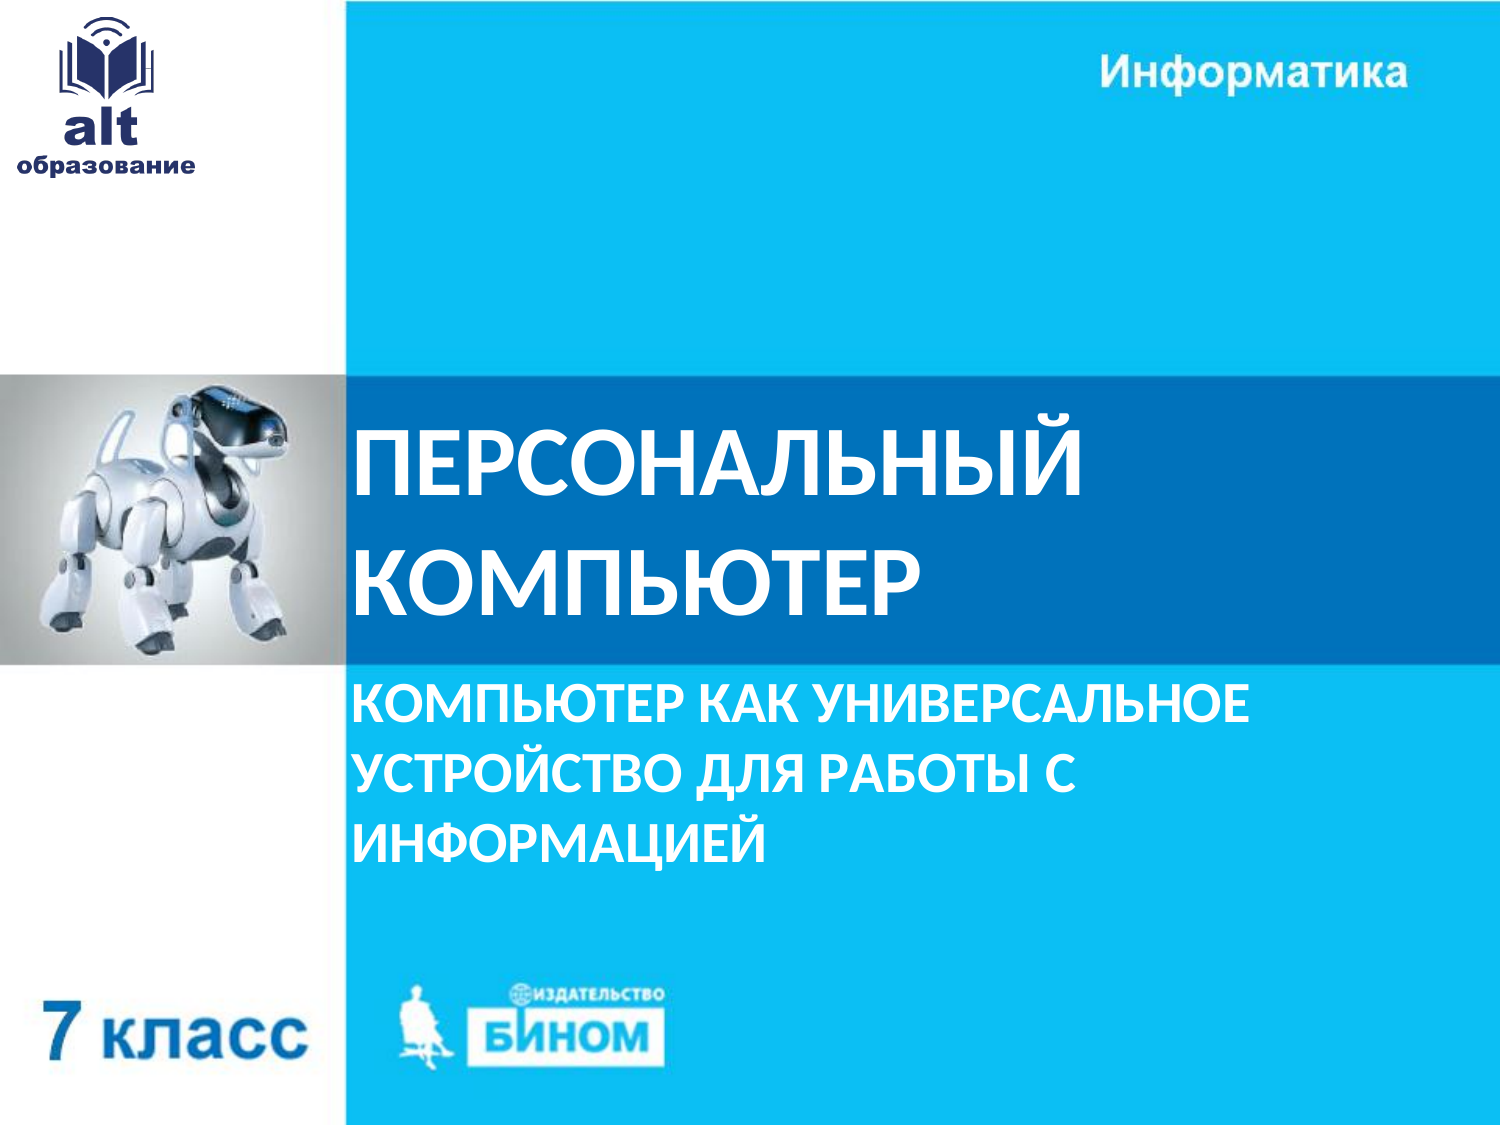

ПЕРСОНАЛЬНЫЙ КОМПЬЮТЕР
КОМПЬЮТЕР КАК УНИВЕРСАЛЬНОЕ УСТРОЙСТВО ДЛЯ РАБОТЫ С ИНФОРМАЦИЕЙ